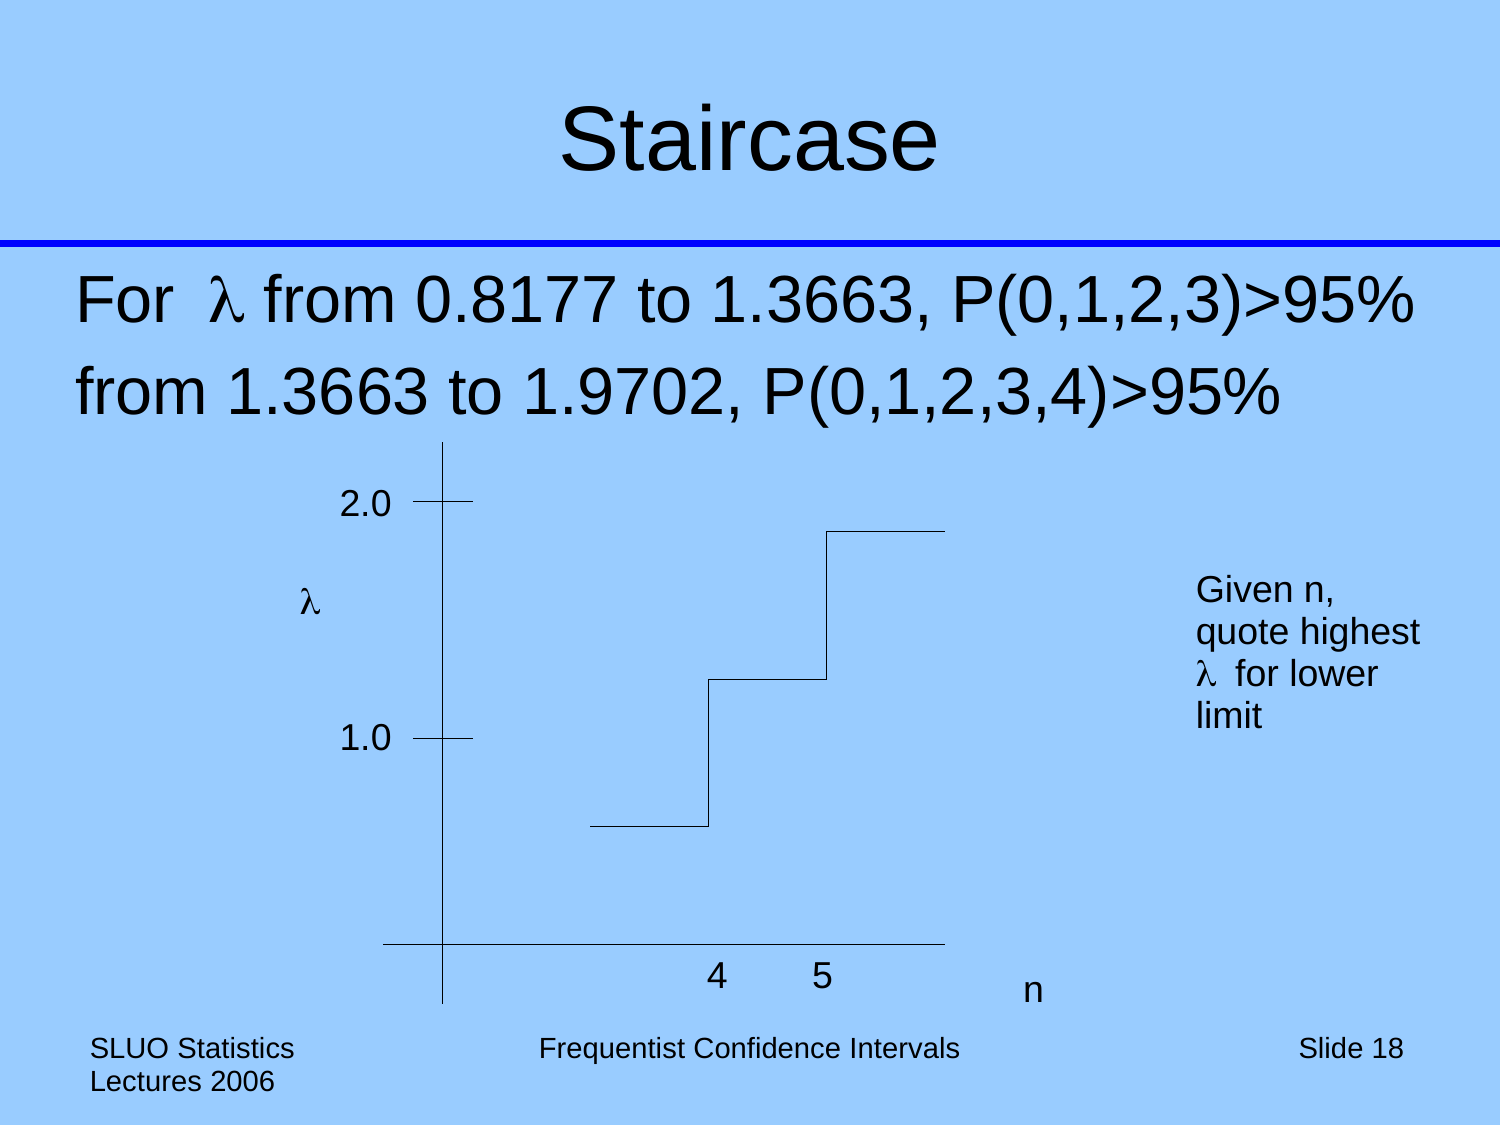

# Staircase
For l from 0.8177 to 1.3663, P(0,1,2,3)>95%
from 1.3663 to 1.9702, P(0,1,2,3,4)>95%
2.0
l
Given n, quote highest l for lower limit
1.0
n
4
5
18